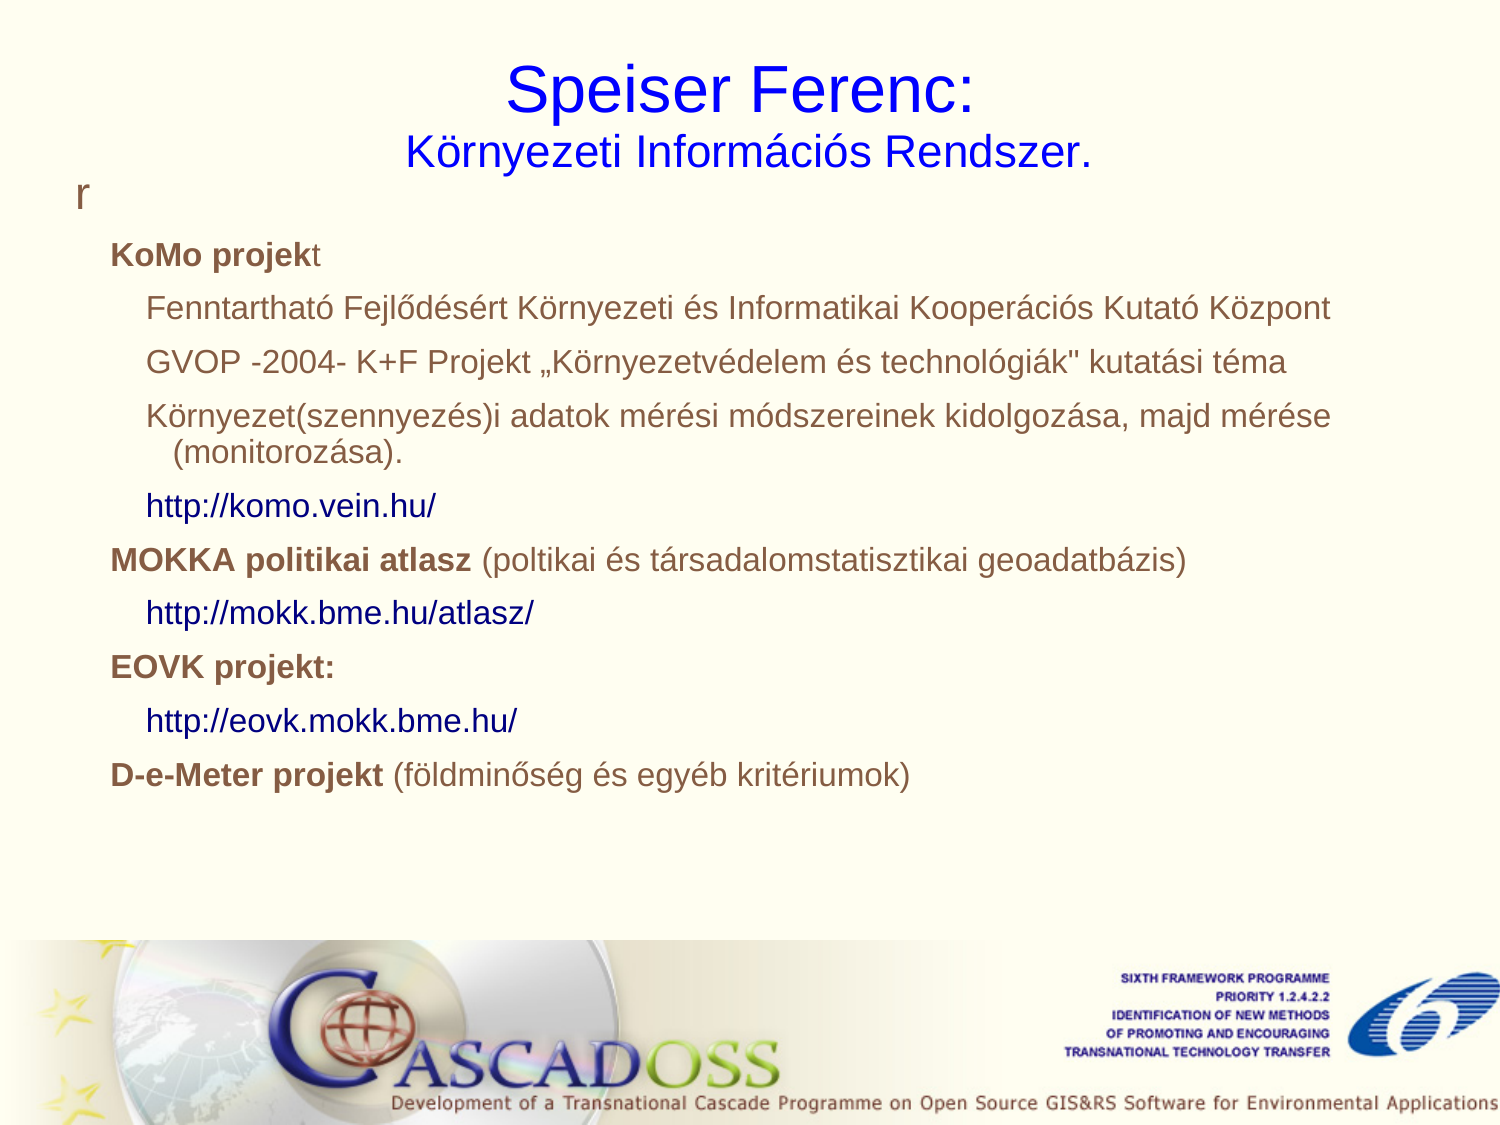

# Speiser Ferenc: Környezeti Információs Rendszer.
r
KoMo projekt
Fenntartható Fejlődésért Környezeti és Informatikai Kooperációs Kutató Központ
GVOP -2004- K+F Projekt „Környezetvédelem és technológiák" kutatási téma
Környezet(szennyezés)i adatok mérési módszereinek kidolgozása, majd mérése (monitorozása).
http://komo.vein.hu/
MOKKA politikai atlasz (poltikai és társadalomstatisztikai geoadatbázis)
http://mokk.bme.hu/atlasz/
EOVK projekt:
http://eovk.mokk.bme.hu/
D-e-Meter projekt (földminőség és egyéb kritériumok)